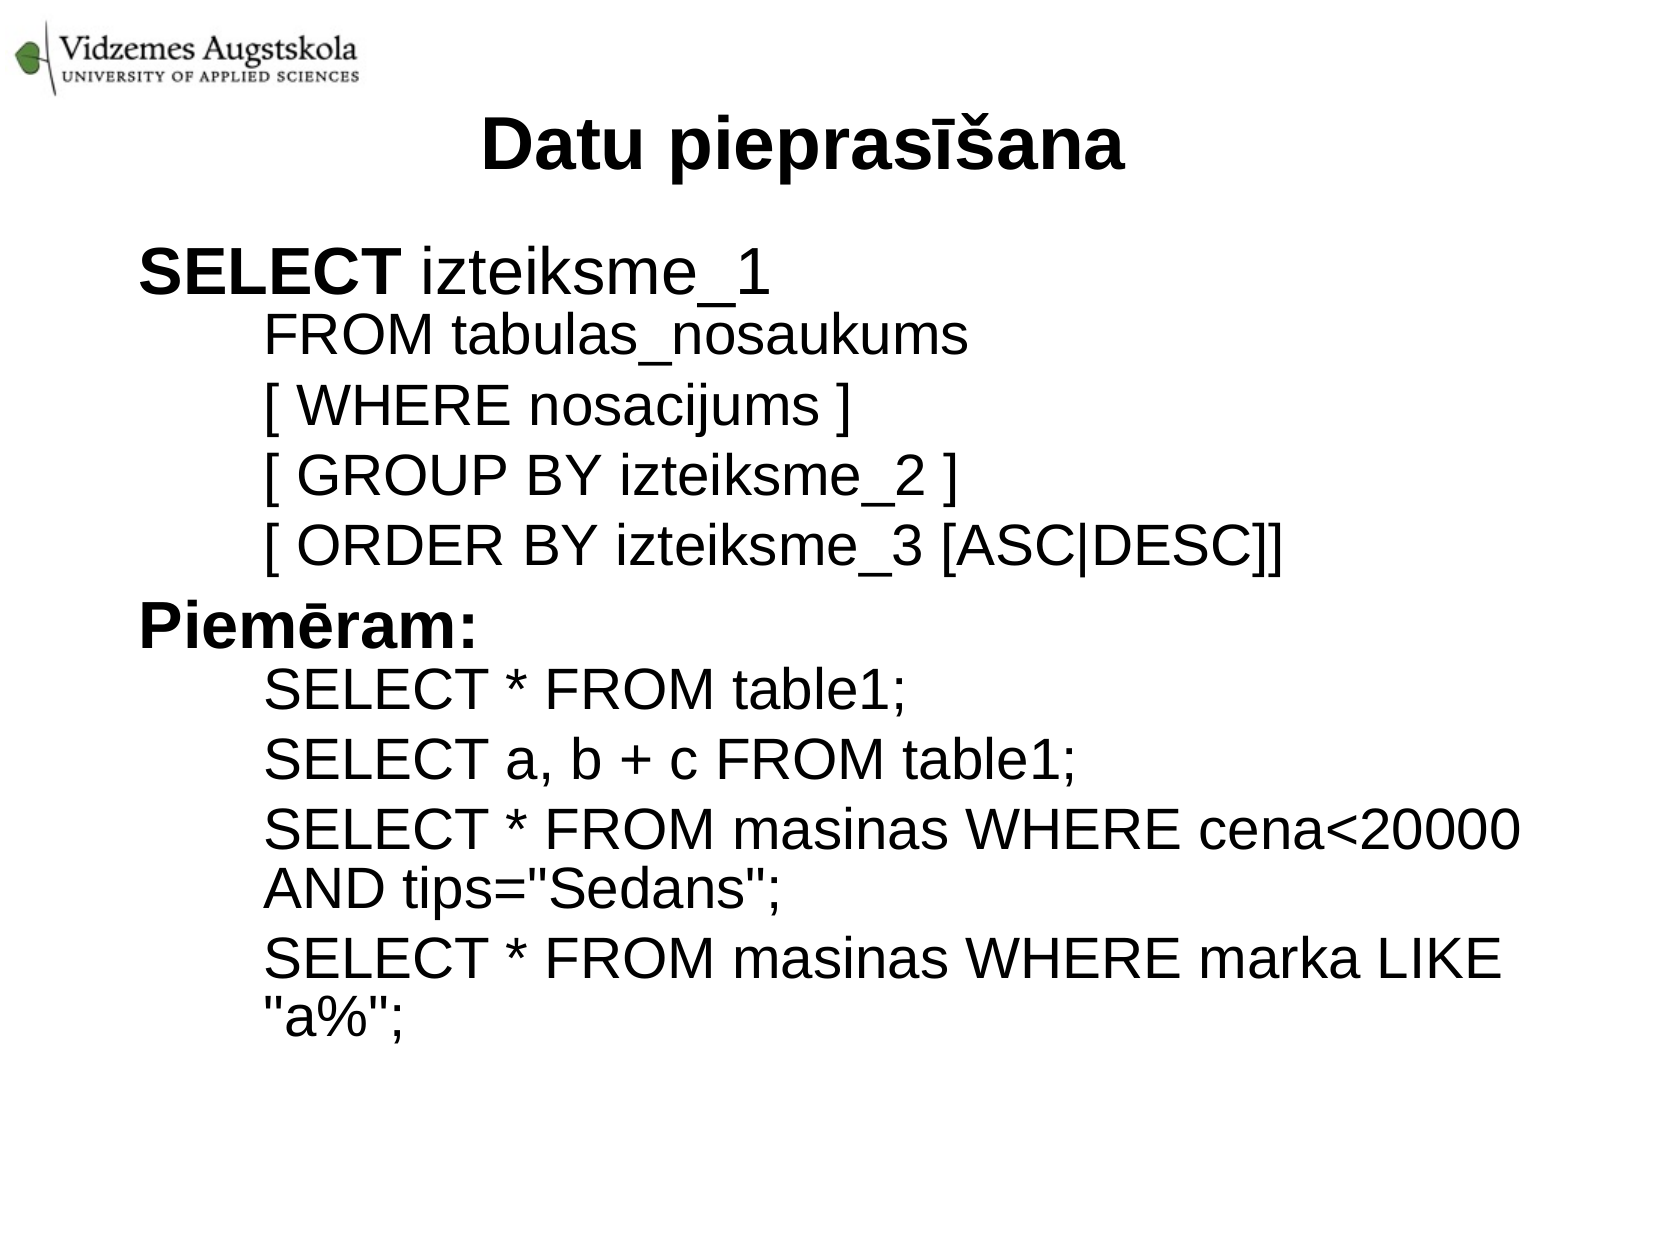

# Datu pieprasīšana
SELECT izteiksme_1
FROM tabulas_nosaukums
[ WHERE nosacijums ]
[ GROUP BY izteiksme_2 ]
[ ORDER BY izteiksme_3 [ASC|DESC]]
Piemēram:
SELECT * FROM table1;
SELECT a, b + c FROM table1;
SELECT * FROM masinas WHERE cena<20000 AND tips="Sedans";
SELECT * FROM masinas WHERE marka LIKE "a%";